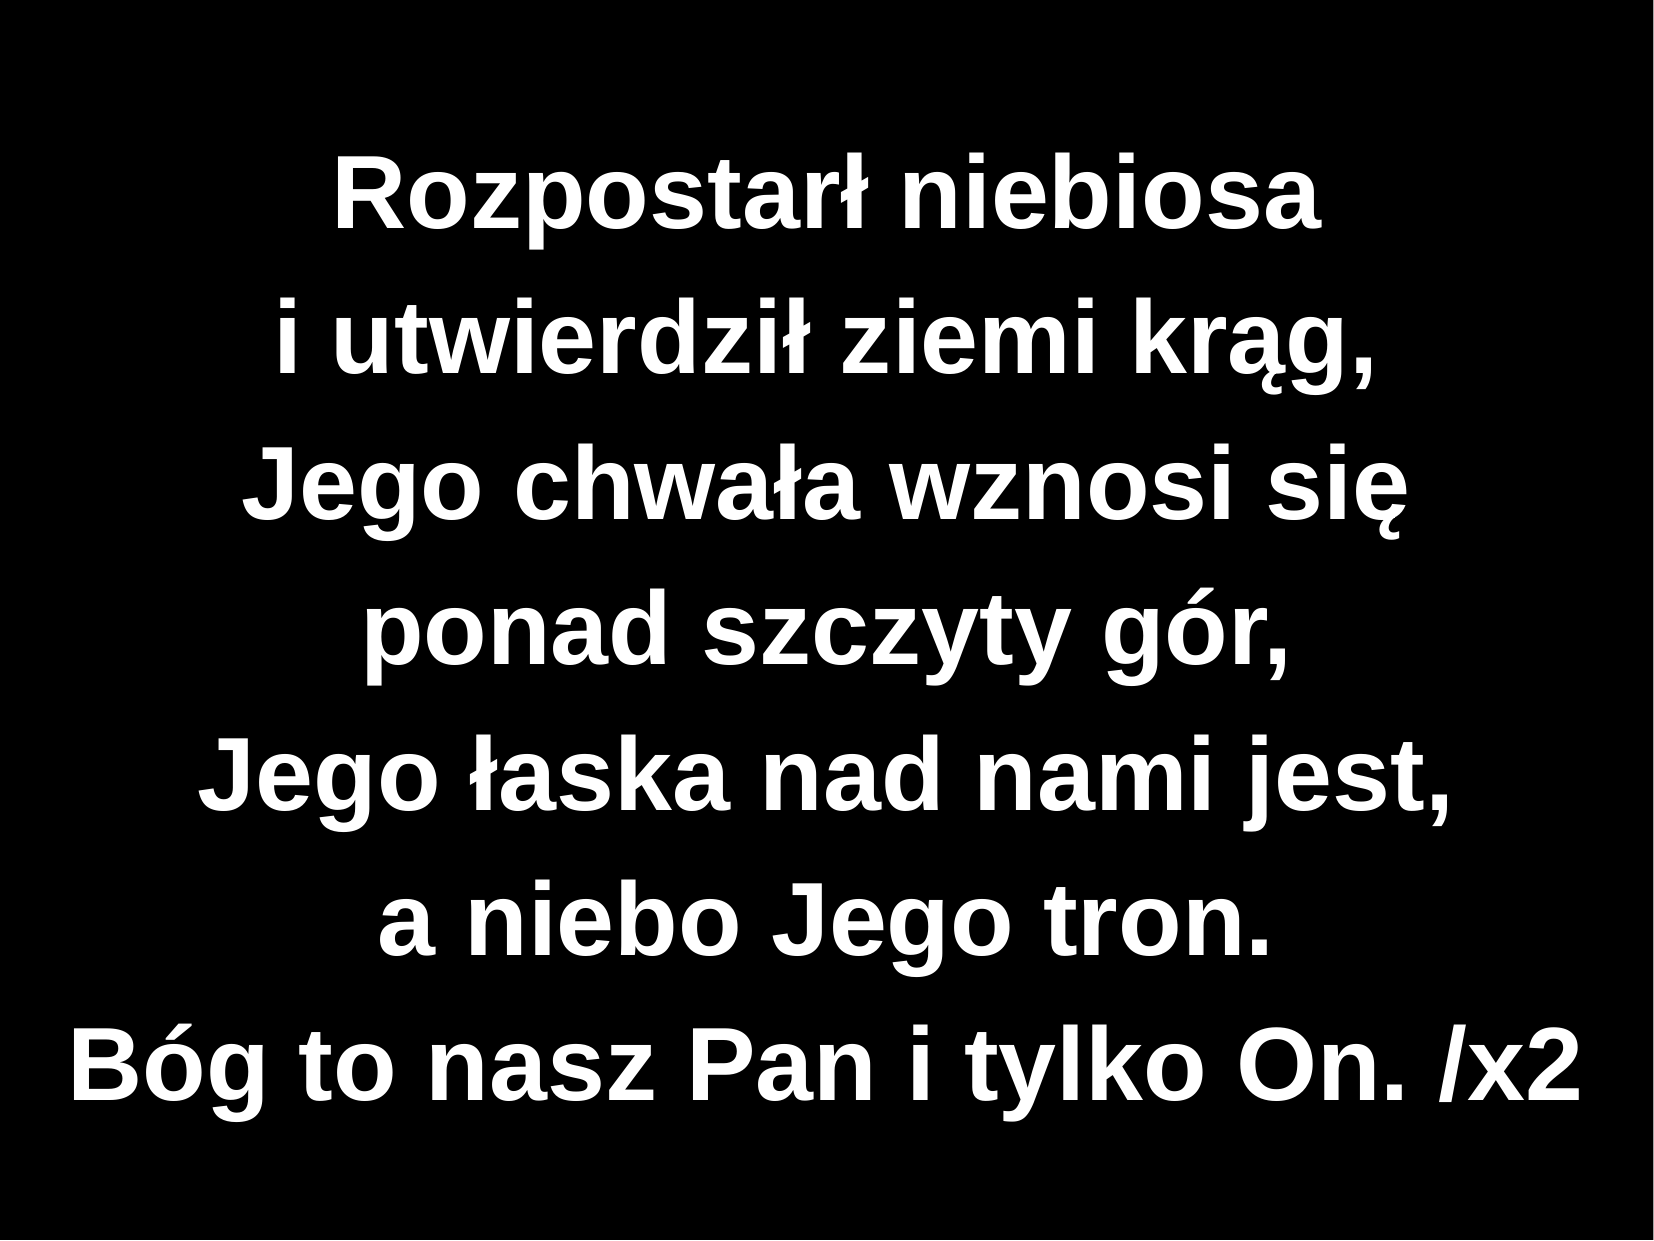

# Rozpostarł niebiosa
i utwierdził ziemi krąg,
Jego chwała wznosi się
ponad szczyty gór,
Jego łaska nad nami jest,
a niebo Jego tron.
Bóg to nasz Pan i tylko On. /x2